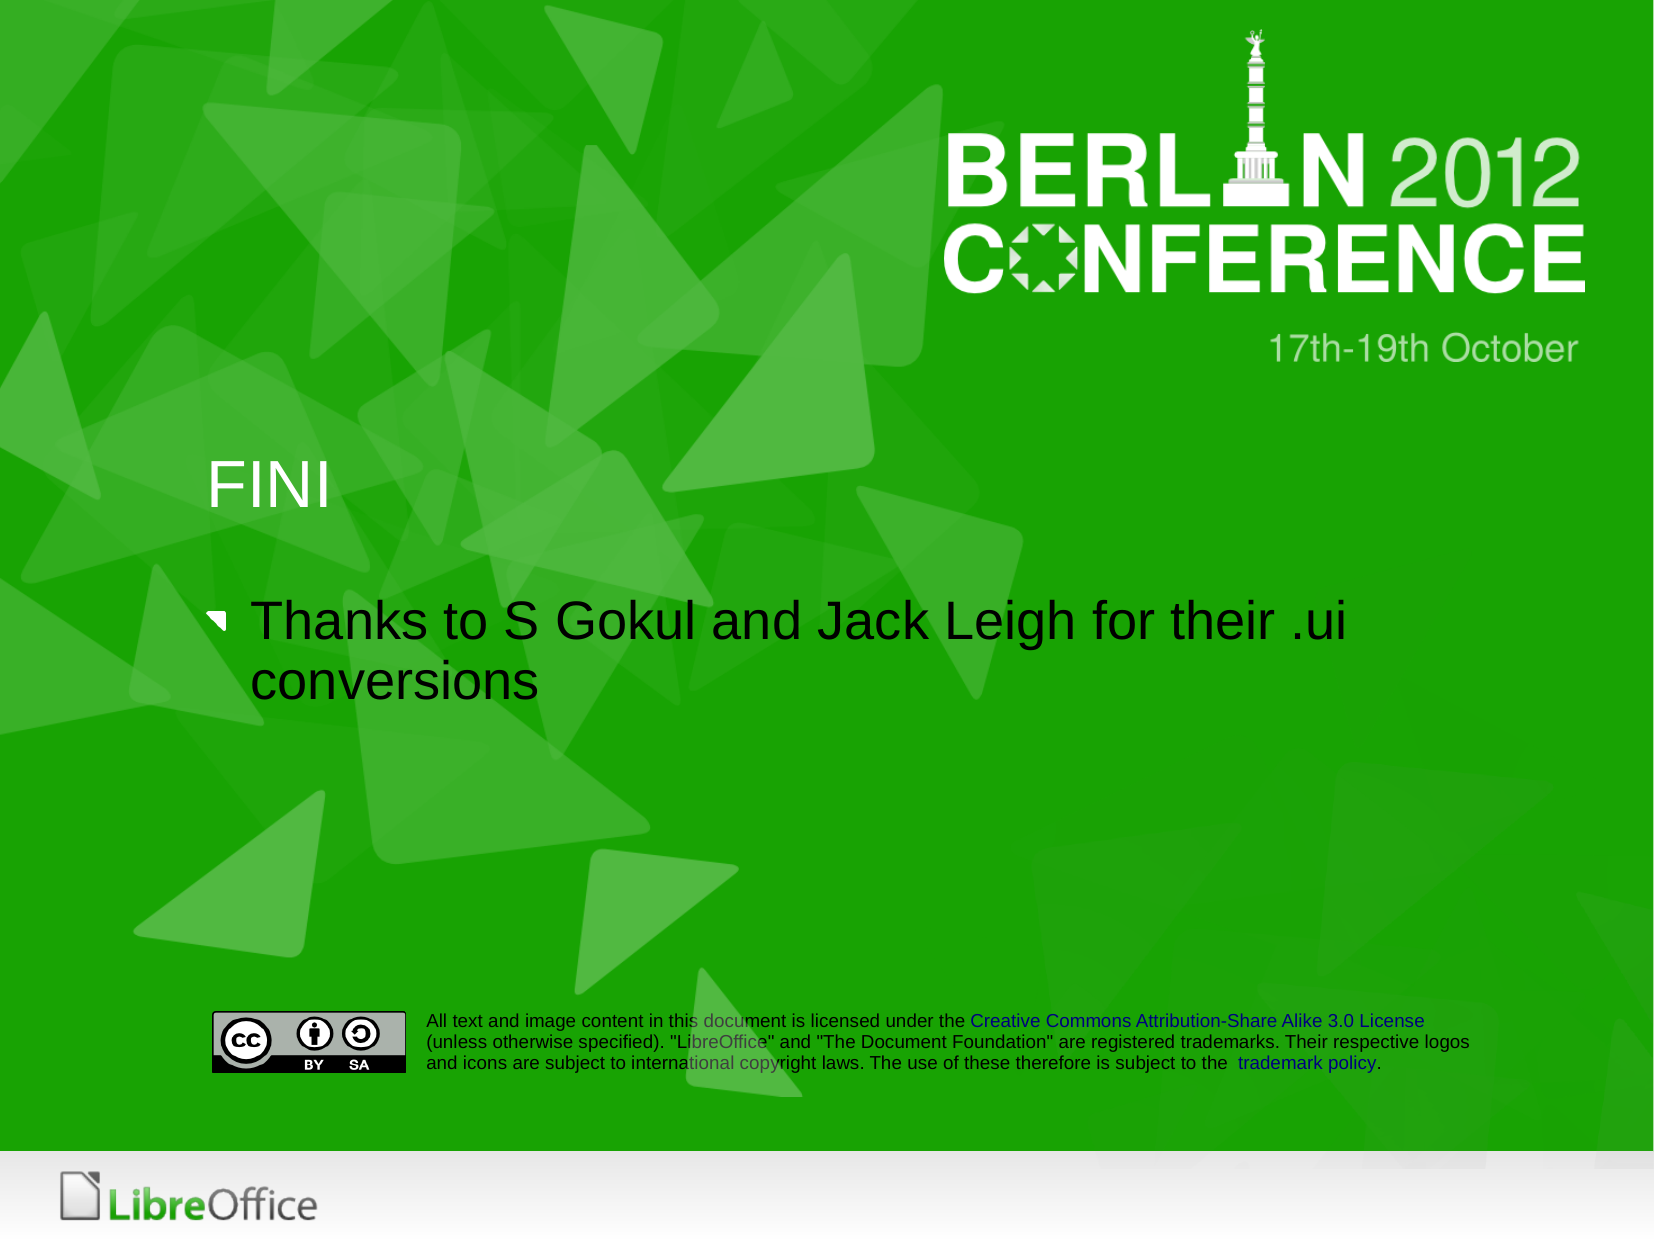

# FINI
Thanks to S Gokul and Jack Leigh for their .ui conversions